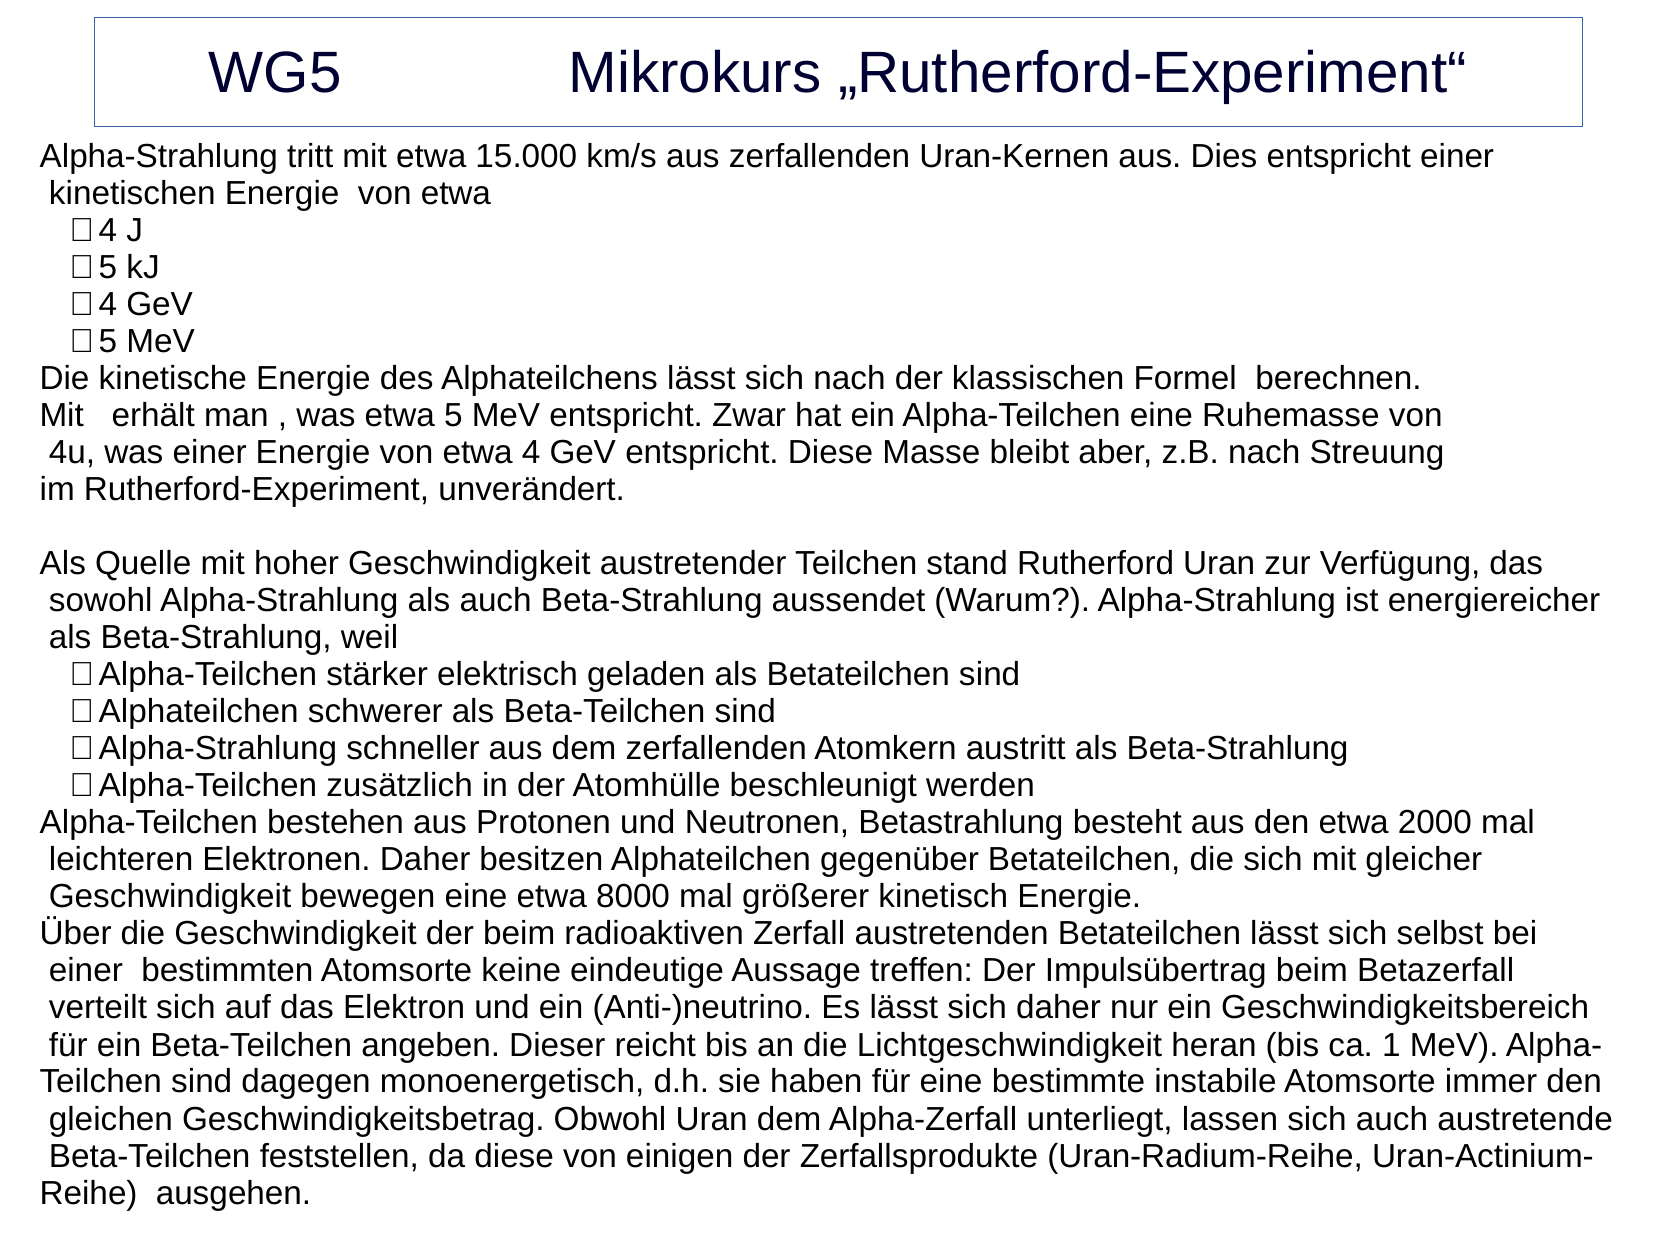

# WG5 Mikrokurs „Rutherford-Experiment“
Alpha-Strahlung tritt mit etwa 15.000 km/s aus zerfallenden Uran-Kernen aus. Dies entspricht einer
 kinetischen Energie von etwa
		4 J
		5 kJ
		4 GeV
		5 MeV
Die kinetische Energie des Alphateilchens lässt sich nach der klassischen Formel berechnen.
Mit erhält man , was etwa 5 MeV entspricht. Zwar hat ein Alpha-Teilchen eine Ruhemasse von
 4u, was einer Energie von etwa 4 GeV entspricht. Diese Masse bleibt aber, z.B. nach Streuung
im Rutherford-Experiment, unverändert.
Als Quelle mit hoher Geschwindigkeit austretender Teilchen stand Rutherford Uran zur Verfügung, das
 sowohl Alpha-Strahlung als auch Beta-Strahlung aussendet (Warum?). Alpha-Strahlung ist energiereicher
 als Beta-Strahlung, weil
		Alpha-Teilchen stärker elektrisch geladen als Betateilchen sind
		Alphateilchen schwerer als Beta-Teilchen sind
		Alpha-Strahlung schneller aus dem zerfallenden Atomkern austritt als Beta-Strahlung
		Alpha-Teilchen zusätzlich in der Atomhülle beschleunigt werden
Alpha-Teilchen bestehen aus Protonen und Neutronen, Betastrahlung besteht aus den etwa 2000 mal
 leichteren Elektronen. Daher besitzen Alphateilchen gegenüber Betateilchen, die sich mit gleicher
 Geschwindigkeit bewegen eine etwa 8000 mal größerer kinetisch Energie.
Über die Geschwindigkeit der beim radioaktiven Zerfall austretenden Betateilchen lässt sich selbst bei
 einer bestimmten Atomsorte keine eindeutige Aussage treffen: Der Impulsübertrag beim Betazerfall
 verteilt sich auf das Elektron und ein (Anti-)neutrino. Es lässt sich daher nur ein Geschwindigkeitsbereich
 für ein Beta-Teilchen angeben. Dieser reicht bis an die Lichtgeschwindigkeit heran (bis ca. 1 MeV). Alpha-
Teilchen sind dagegen monoenergetisch, d.h. sie haben für eine bestimmte instabile Atomsorte immer den
 gleichen Geschwindigkeitsbetrag. Obwohl Uran dem Alpha-Zerfall unterliegt, lassen sich auch austretende
 Beta-Teilchen feststellen, da diese von einigen der Zerfallsprodukte (Uran-Radium-Reihe, Uran-Actinium-
Reihe) ausgehen.